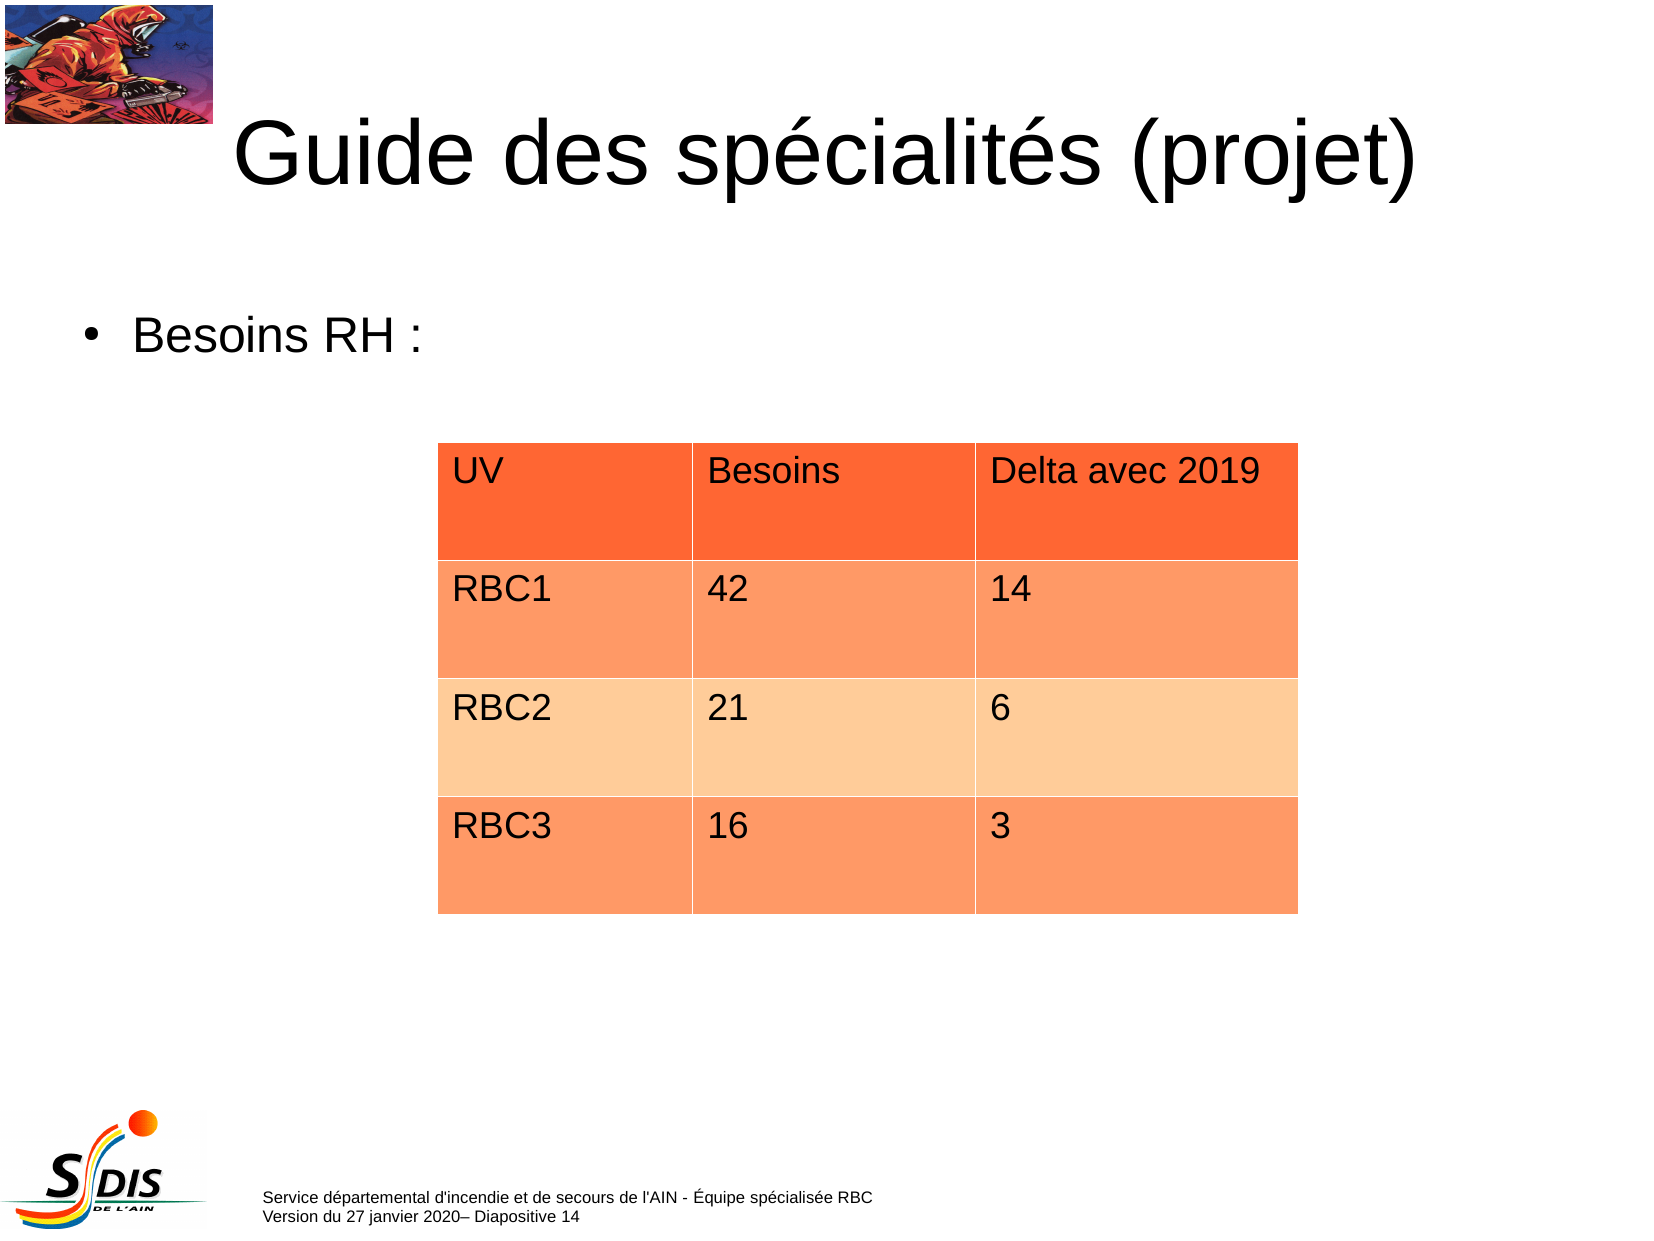

# Guide des spécialités (projet)
 Besoins RH :
| UV | Besoins | Delta avec 2019 |
| --- | --- | --- |
| RBC1 | 42 | 14 |
| RBC2 | 21 | 6 |
| RBC3 | 16 | 3 |